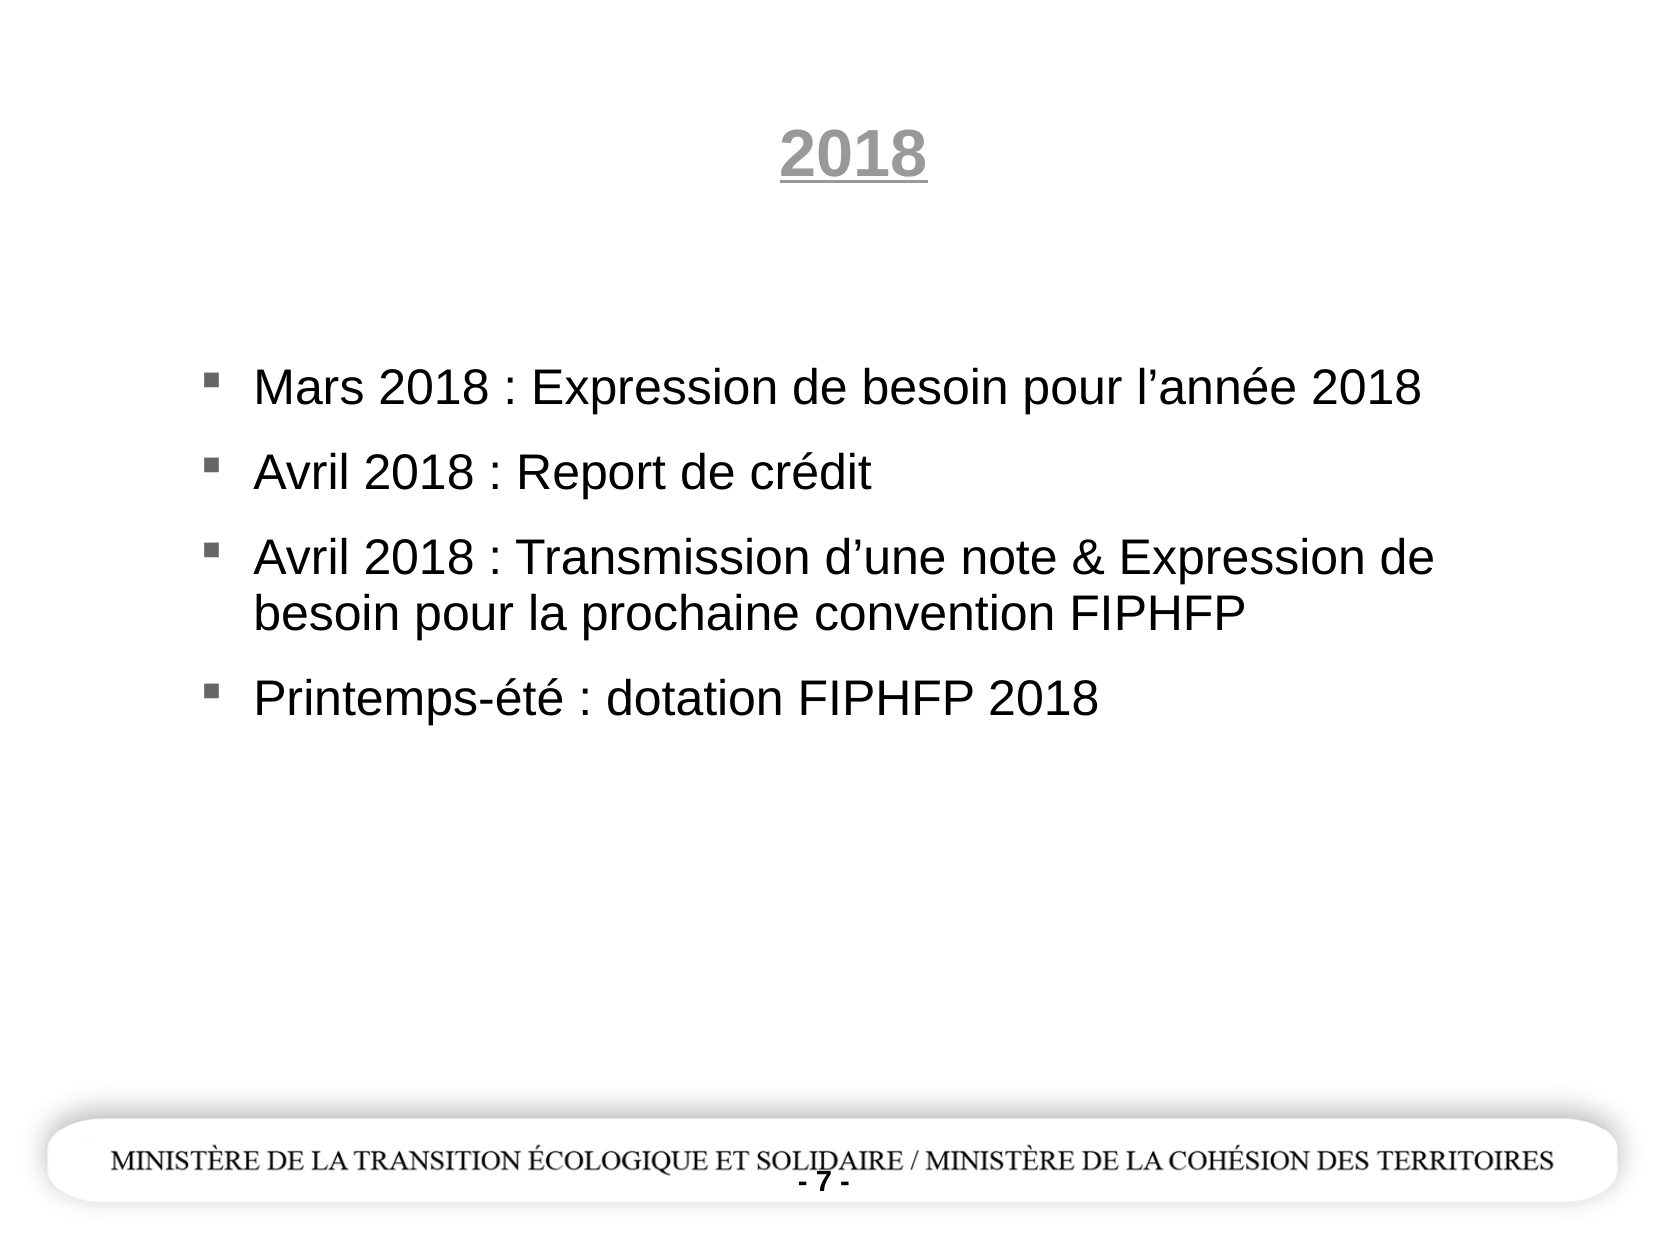

# 2018
Mars 2018 : Expression de besoin pour l’année 2018
Avril 2018 : Report de crédit
Avril 2018 : Transmission d’une note & Expression de besoin pour la prochaine convention FIPHFP
Printemps-été : dotation FIPHFP 2018